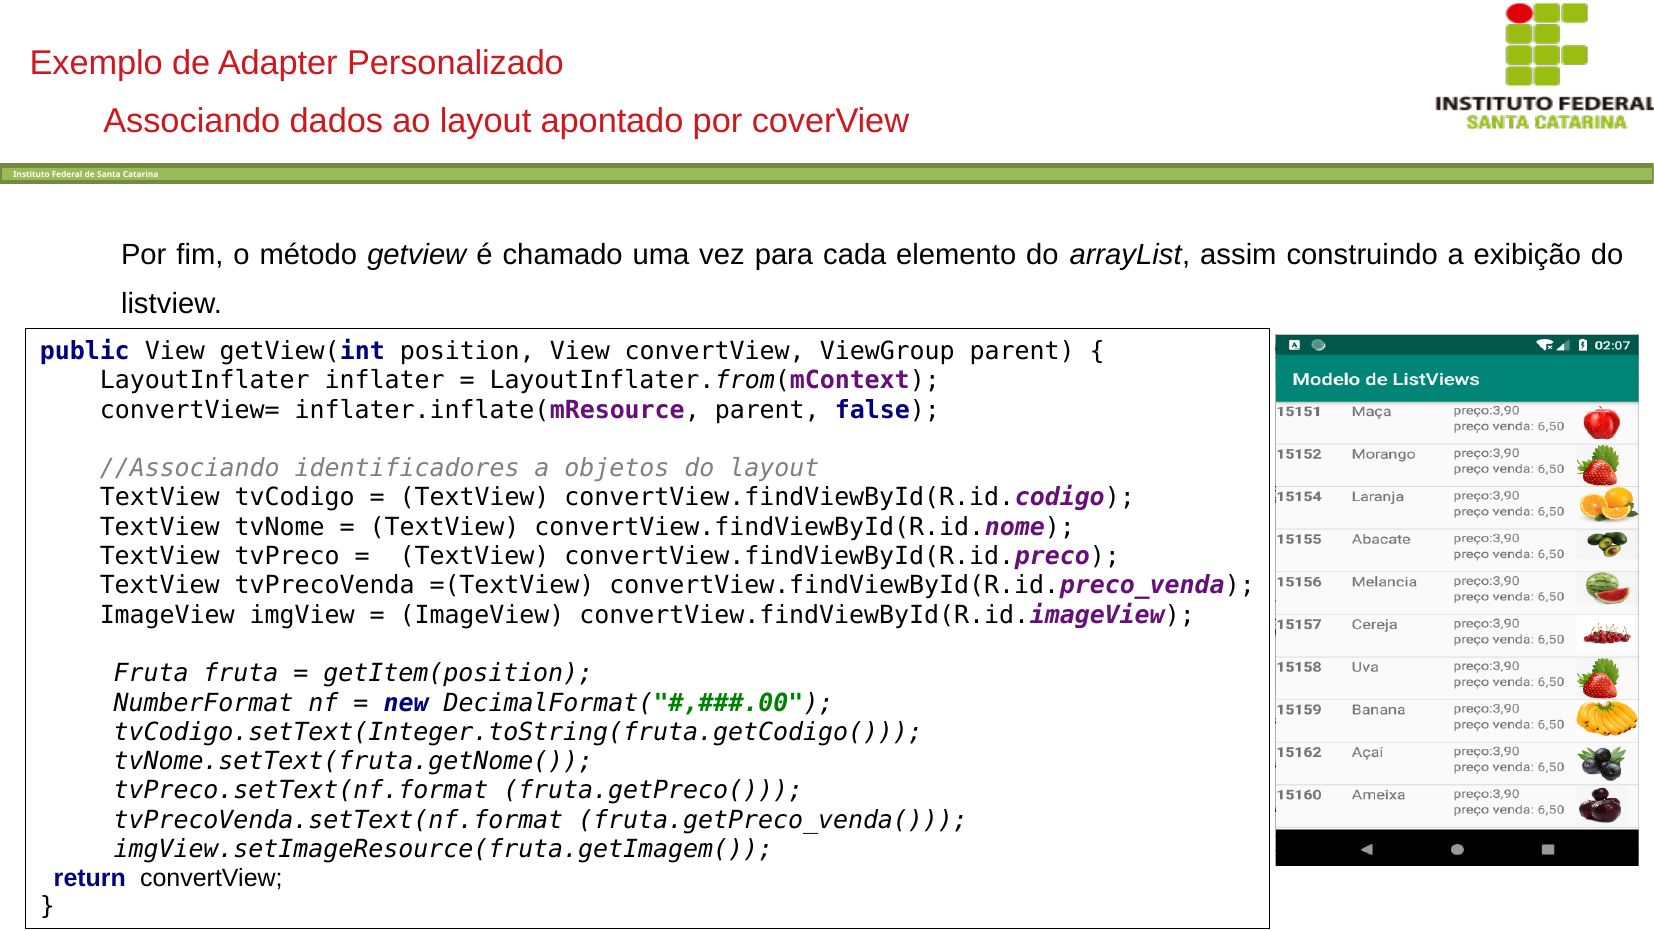

# Exemplo de Adapter Personalizado Associando dados ao layout apontado por coverView
Por fim, o método getview é chamado uma vez para cada elemento do arrayList, assim construindo a exibição do listview.
public View getView(int position, View convertView, ViewGroup parent) {
 LayoutInflater inflater = LayoutInflater.from(mContext);
 convertView= inflater.inflate(mResource, parent, false);
 //Associando identificadores a objetos do layout
 TextView tvCodigo = (TextView) convertView.findViewById(R.id.codigo);
 TextView tvNome = (TextView) convertView.findViewById(R.id.nome);
 TextView tvPreco = (TextView) convertView.findViewById(R.id.preco);
 TextView tvPrecoVenda =(TextView) convertView.findViewById(R.id.preco_venda);
 ImageView imgView = (ImageView) convertView.findViewById(R.id.imageView);
	Fruta fruta = getItem(position);
	NumberFormat nf = new DecimalFormat("#,###.00");
	tvCodigo.setText(Integer.toString(fruta.getCodigo()));
	tvNome.setText(fruta.getNome());
	tvPreco.setText(nf.format (fruta.getPreco()));
	tvPrecoVenda.setText(nf.format (fruta.getPreco_venda()));
	imgView.setImageResource(fruta.getImagem());
 return convertView;
}